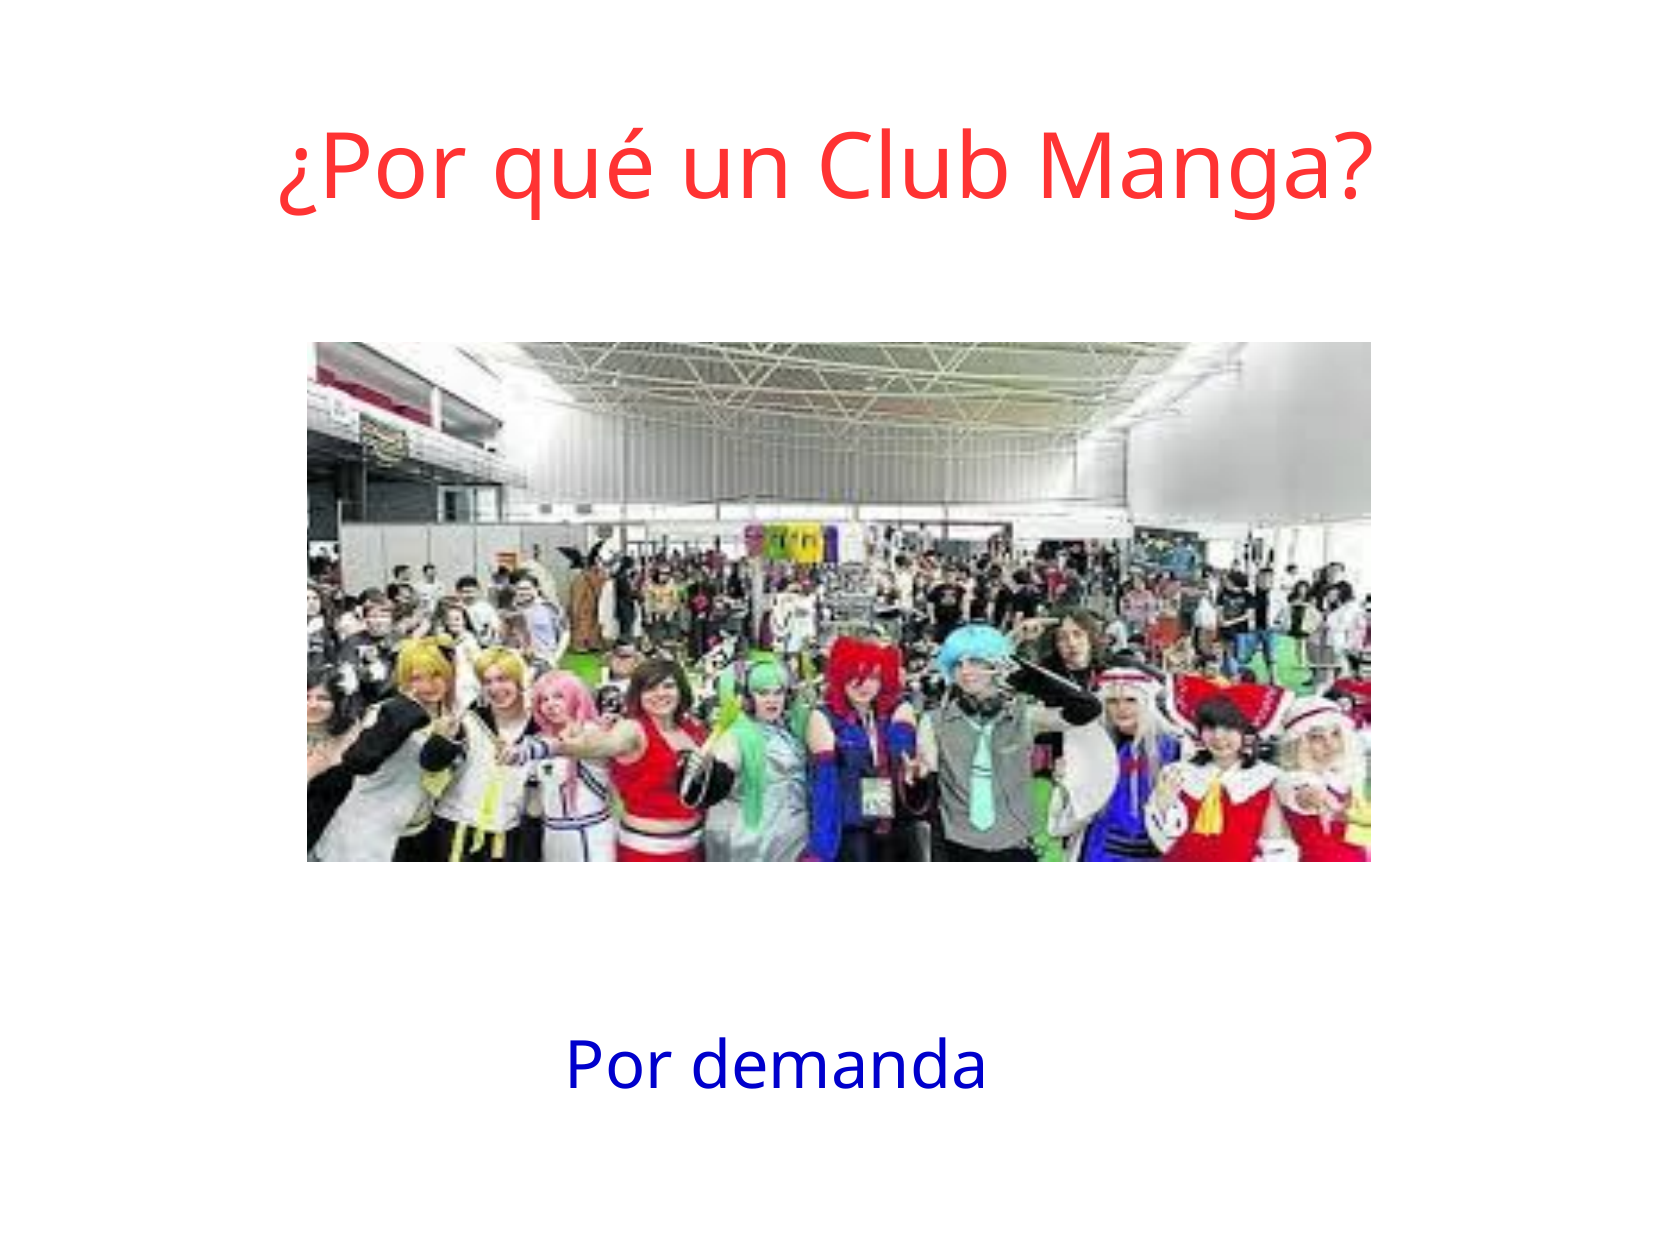

# ¿Por qué un Club Manga?
Por demanda